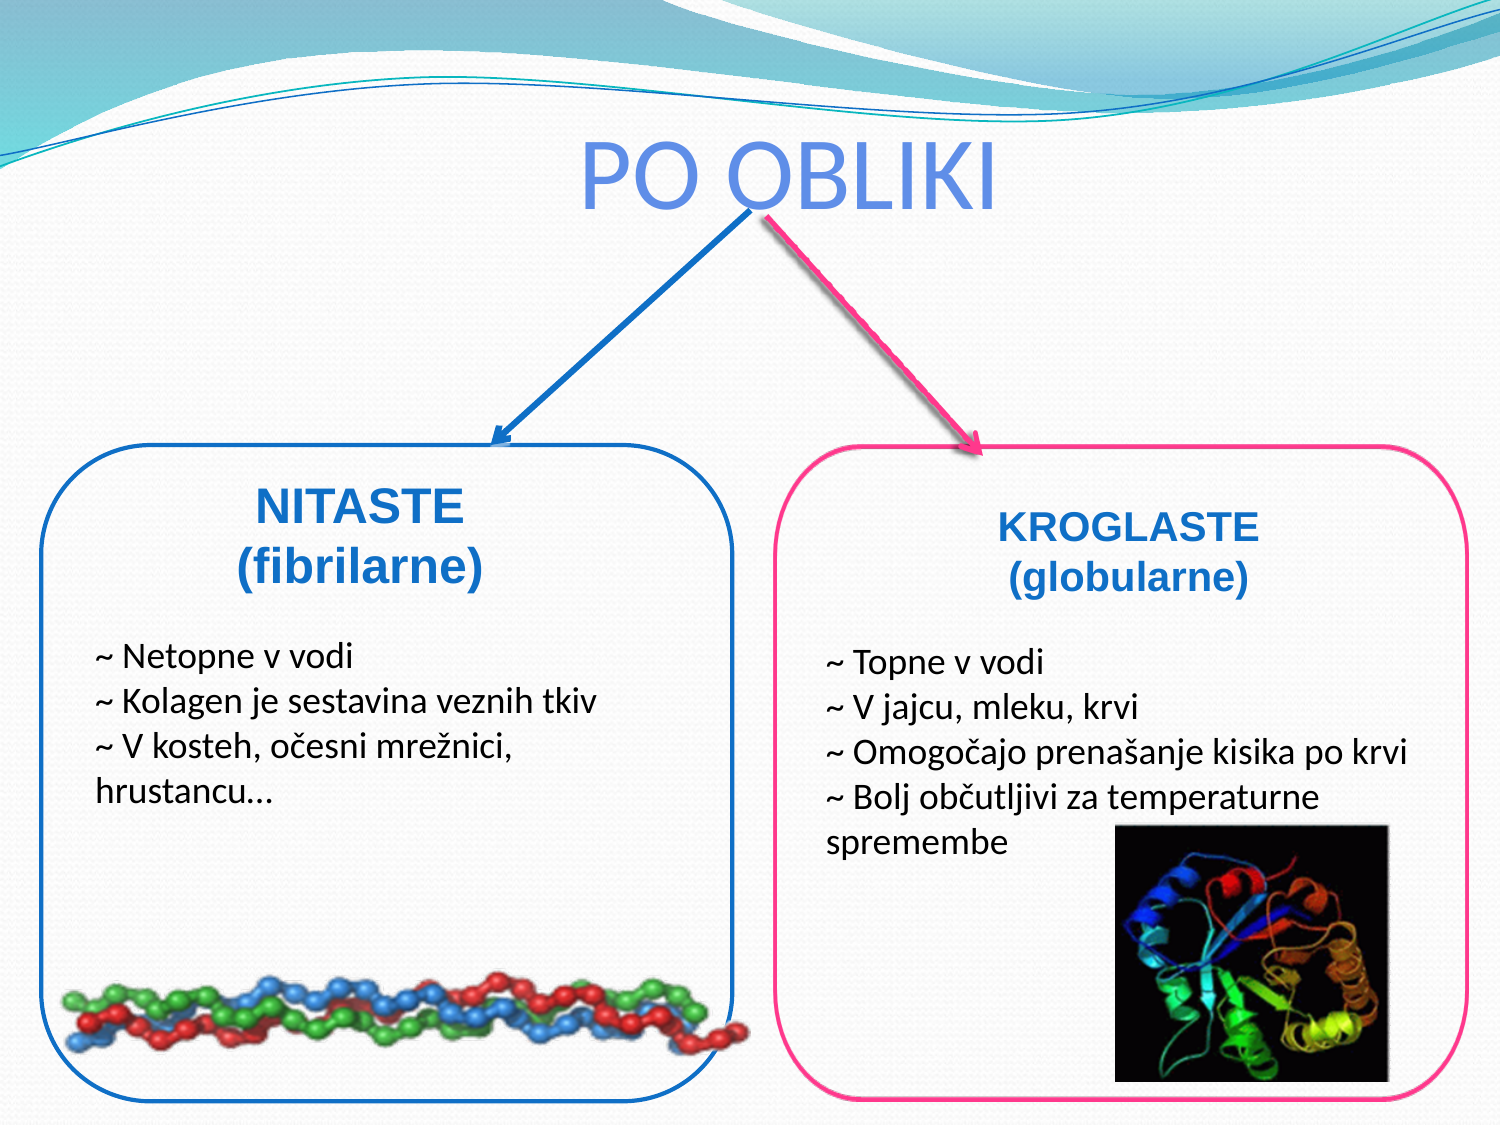

# PO OBLIKI
NITASTE
(fibrilarne)
KROGLASTE
(globularne)
~ Netopne v vodi
~ Kolagen je sestavina veznih tkiv
~ V kosteh, očesni mrežnici, hrustancu…
~ Topne v vodi
~ V jajcu, mleku, krvi
~ Omogočajo prenašanje kisika po krvi
~ Bolj občutljivi za temperaturne spremembe